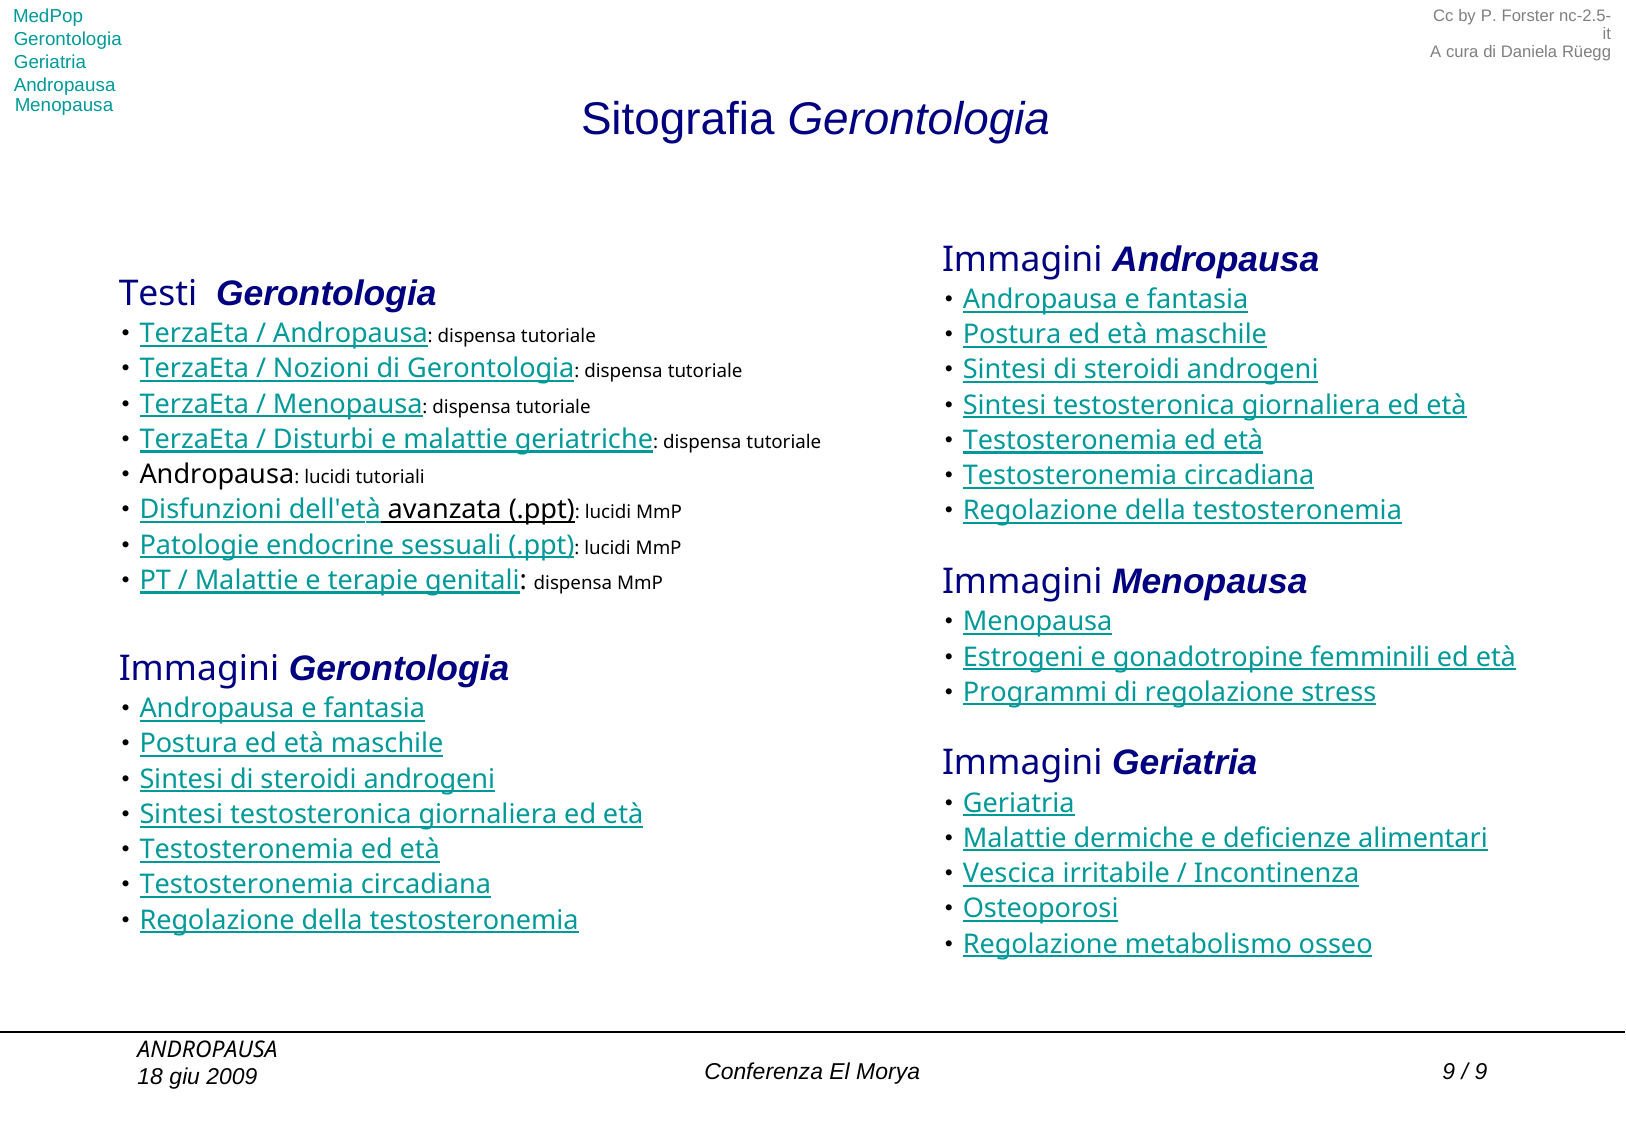

Gerontologia
# Sitografia Gerontologia
Geriatria
Andropausa
Menopausa
Immagini Andropausa
･Andropausa e fantasia
･Postura ed età maschile
･Sintesi di steroidi androgeni
･Sintesi testosteronica giornaliera ed età
･Testosteronemia ed età
･Testosteronemia circadiana
･Regolazione della testosteronemia
Immagini Menopausa
･Menopausa
･Estrogeni e gonadotropine femminili ed età
･Programmi di regolazione stress
Immagini Geriatria
･Geriatria
･Malattie dermiche e deficienze alimentari
･Vescica irritabile / Incontinenza
･Osteoporosi
･Regolazione metabolismo osseo
Testi Gerontologia
･TerzaEta / Andropausa: dispensa tutoriale
･TerzaEta / Nozioni di Gerontologia: dispensa tutoriale
･TerzaEta / Menopausa: dispensa tutoriale
･TerzaEta / Disturbi e malattie geriatriche: dispensa tutoriale
･Andropausa: lucidi tutoriali
･Disfunzioni dell'età avanzata (.ppt): lucidi MmP
･Patologie endocrine sessuali (.ppt): lucidi MmP
･PT / Malattie e terapie genitali: dispensa MmP
Immagini Gerontologia
･Andropausa e fantasia
･Postura ed età maschile
･Sintesi di steroidi androgeni
･Sintesi testosteronica giornaliera ed età
･Testosteronemia ed età
･Testosteronemia circadiana
･Regolazione della testosteronemia
ANDROPAUSA
18 giu 2009
Conferenza El Morya